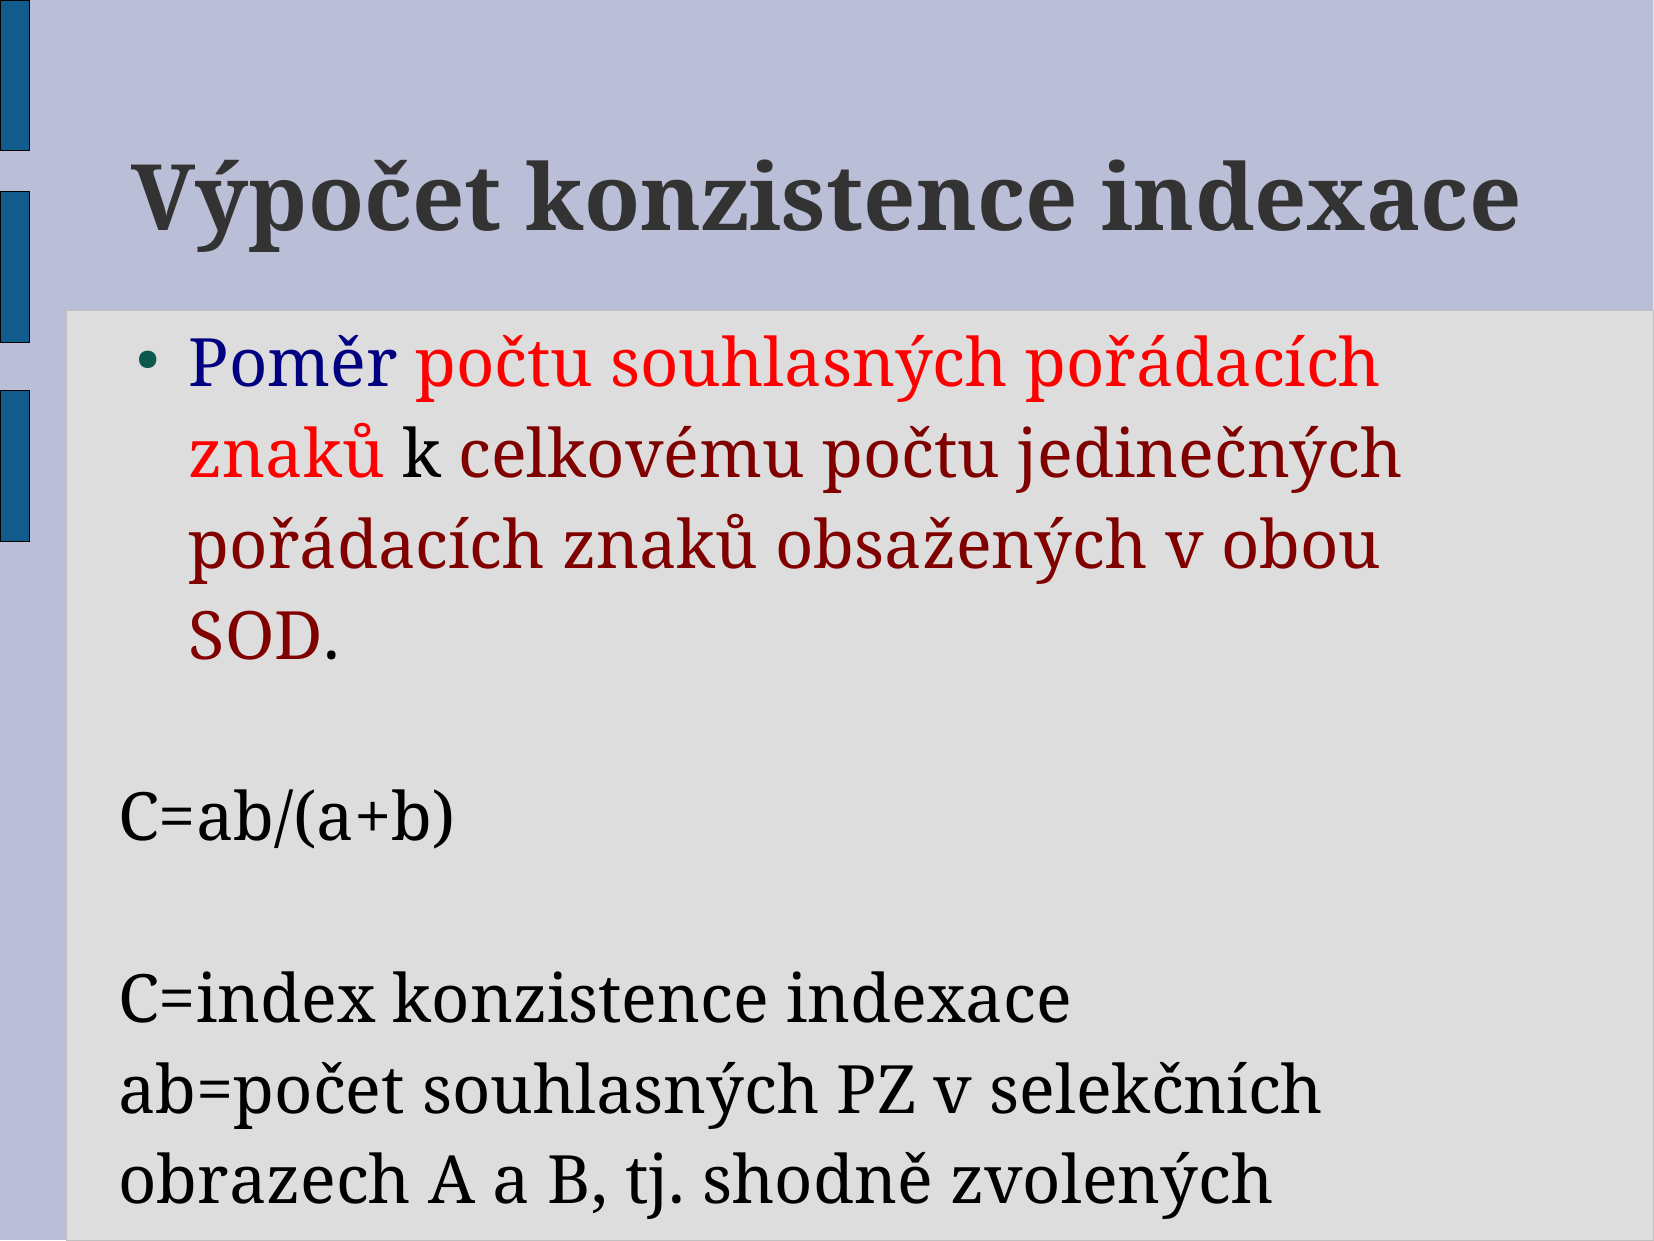

# Výpočet konzistence indexace
Poměr počtu souhlasných pořádacích znaků k celkovému počtu jedinečných pořádacích znaků obsažených v obou SOD.
C=ab/(a+b)
C=index konzistence indexace
ab=počet souhlasných PZ v selekčních obrazech A a B, tj. shodně zvolených indexátory
a=počet jedinečných PZ v selekčním obraze A
b=počet jedinečných PZ v selekčním obraze B